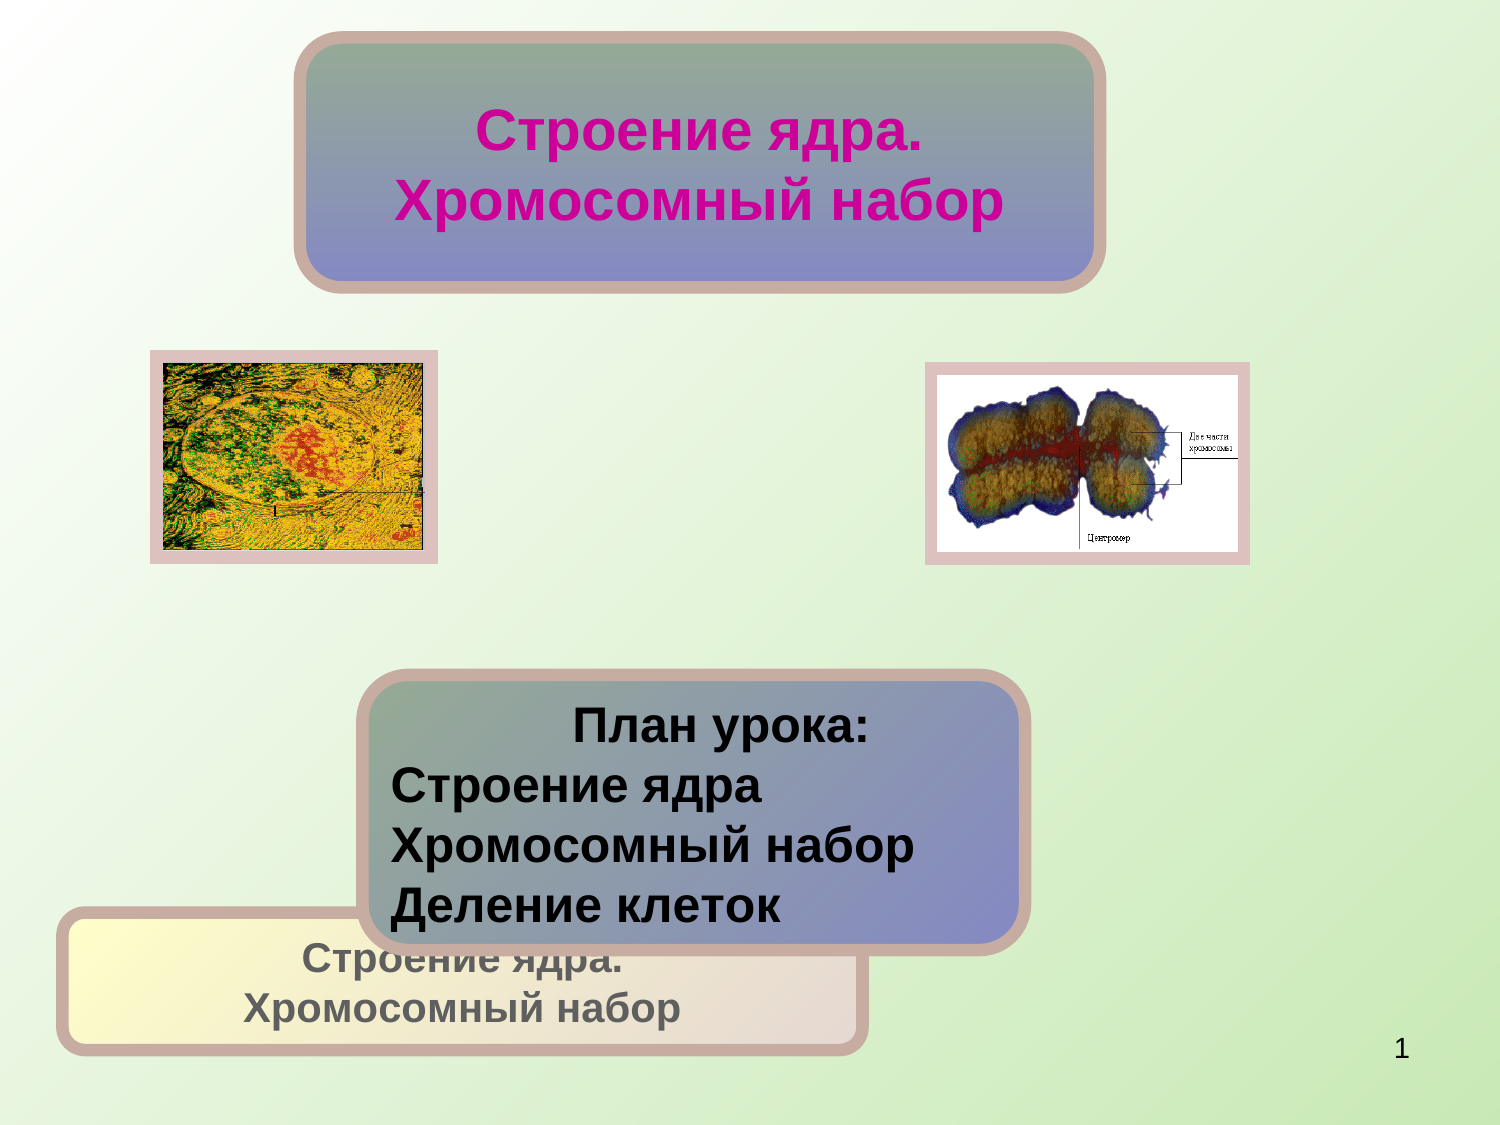

Строение ядра.
Хромосомный набор
 План урока:
Строение ядра
Хромосомный набор
Деление клеток
Строение ядра.
Хромосомный набор
1